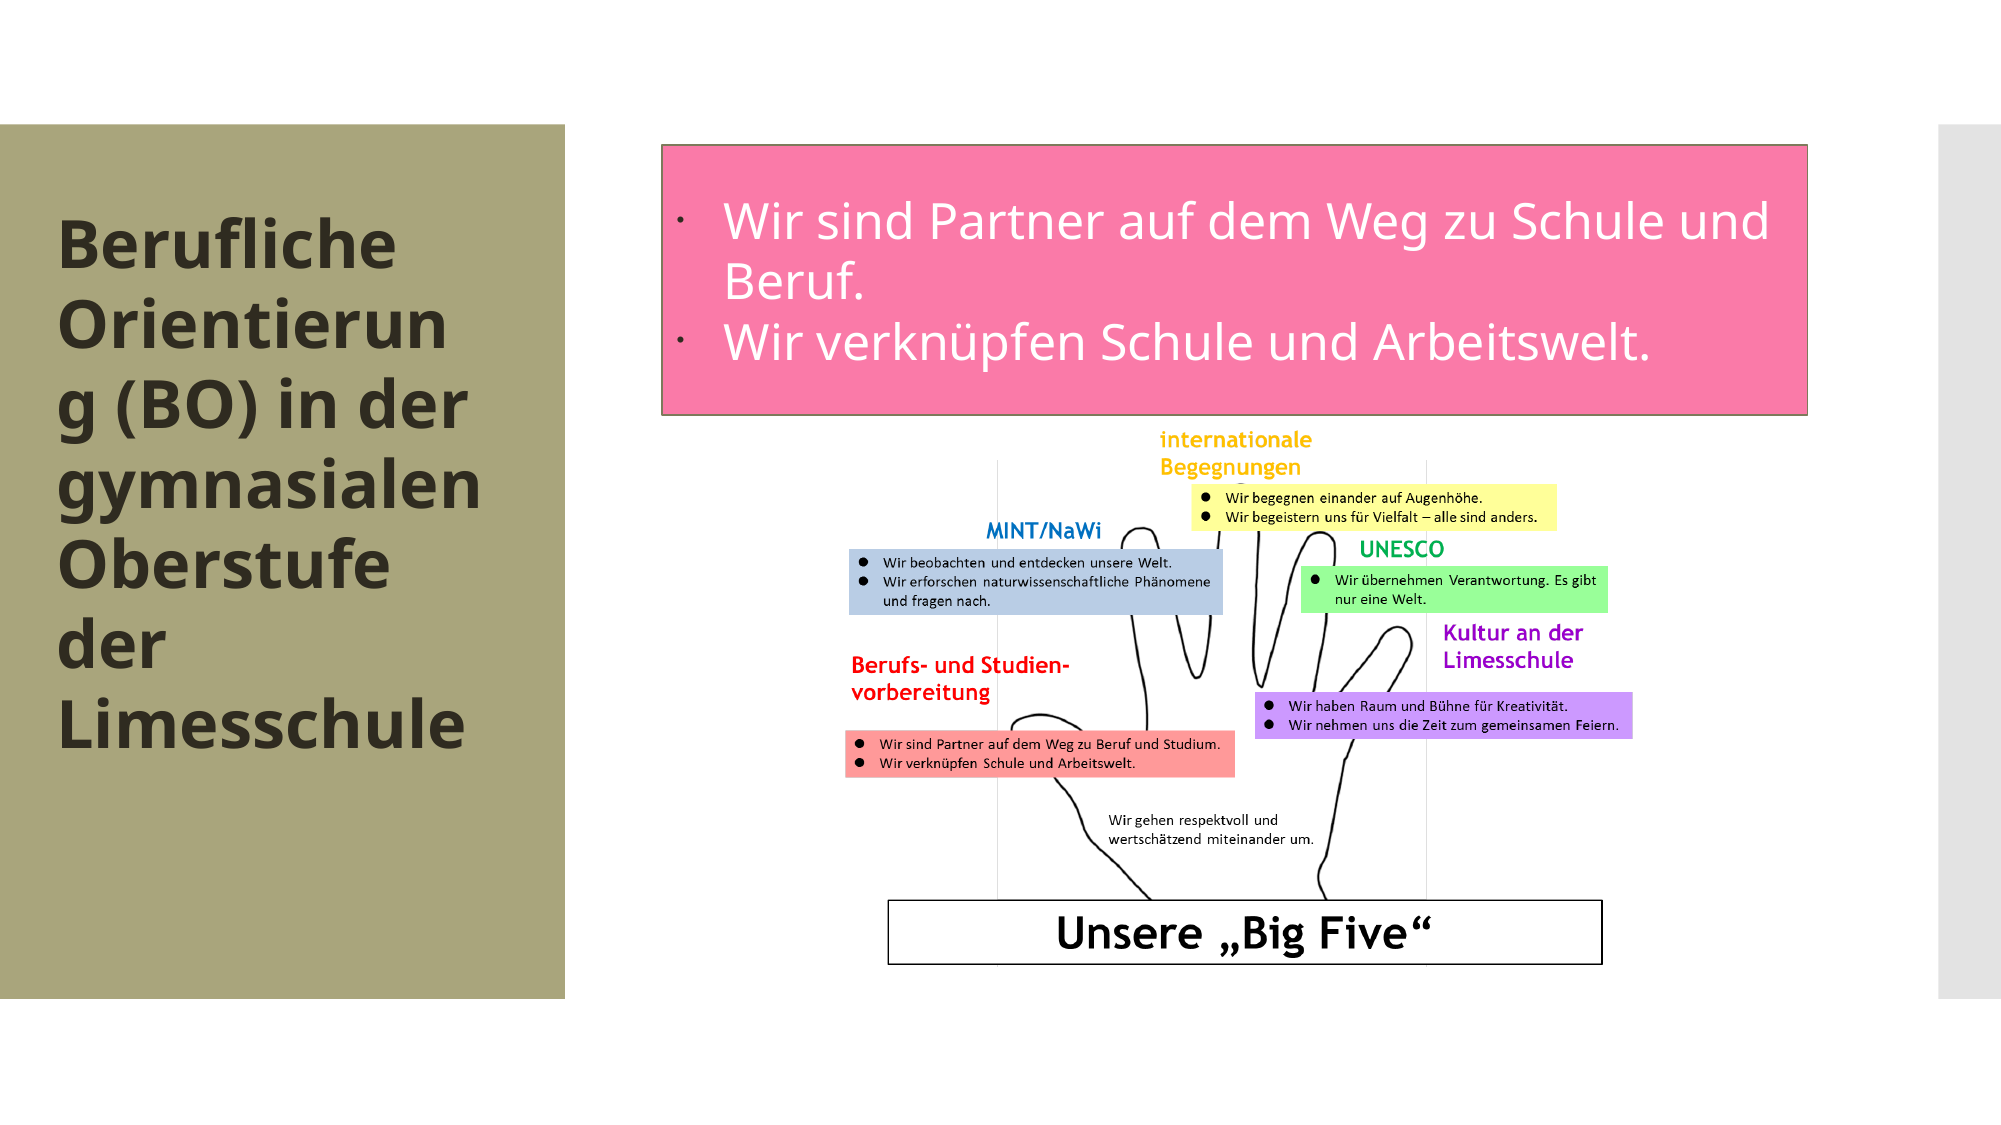

Wir sind Partner auf dem Weg zu Schule und Beruf.
Wir verknüpfen Schule und Arbeitswelt.
Berufliche Orientierung (BO) in der gymnasialen Oberstufe der Limesschule
#